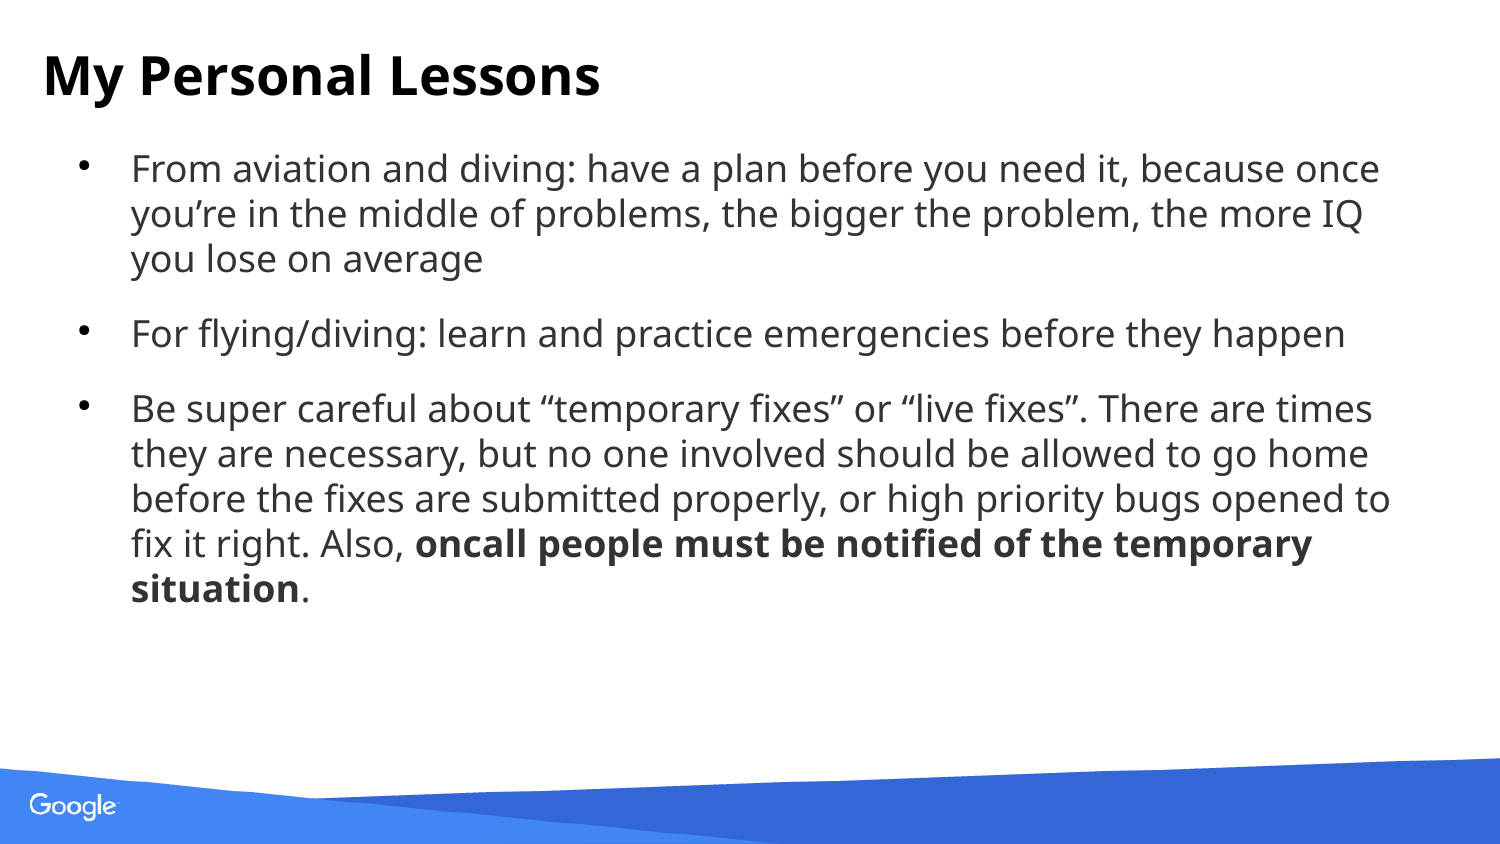

My Personal Lessons
# From aviation and diving: have a plan before you need it, because once you’re in the middle of problems, the bigger the problem, the more IQ you lose on average
For flying/diving: learn and practice emergencies before they happen
Be super careful about “temporary fixes” or “live fixes”. There are times they are necessary, but no one involved should be allowed to go home before the fixes are submitted properly, or high priority bugs opened to fix it right. Also, oncall people must be notified of the temporary situation.